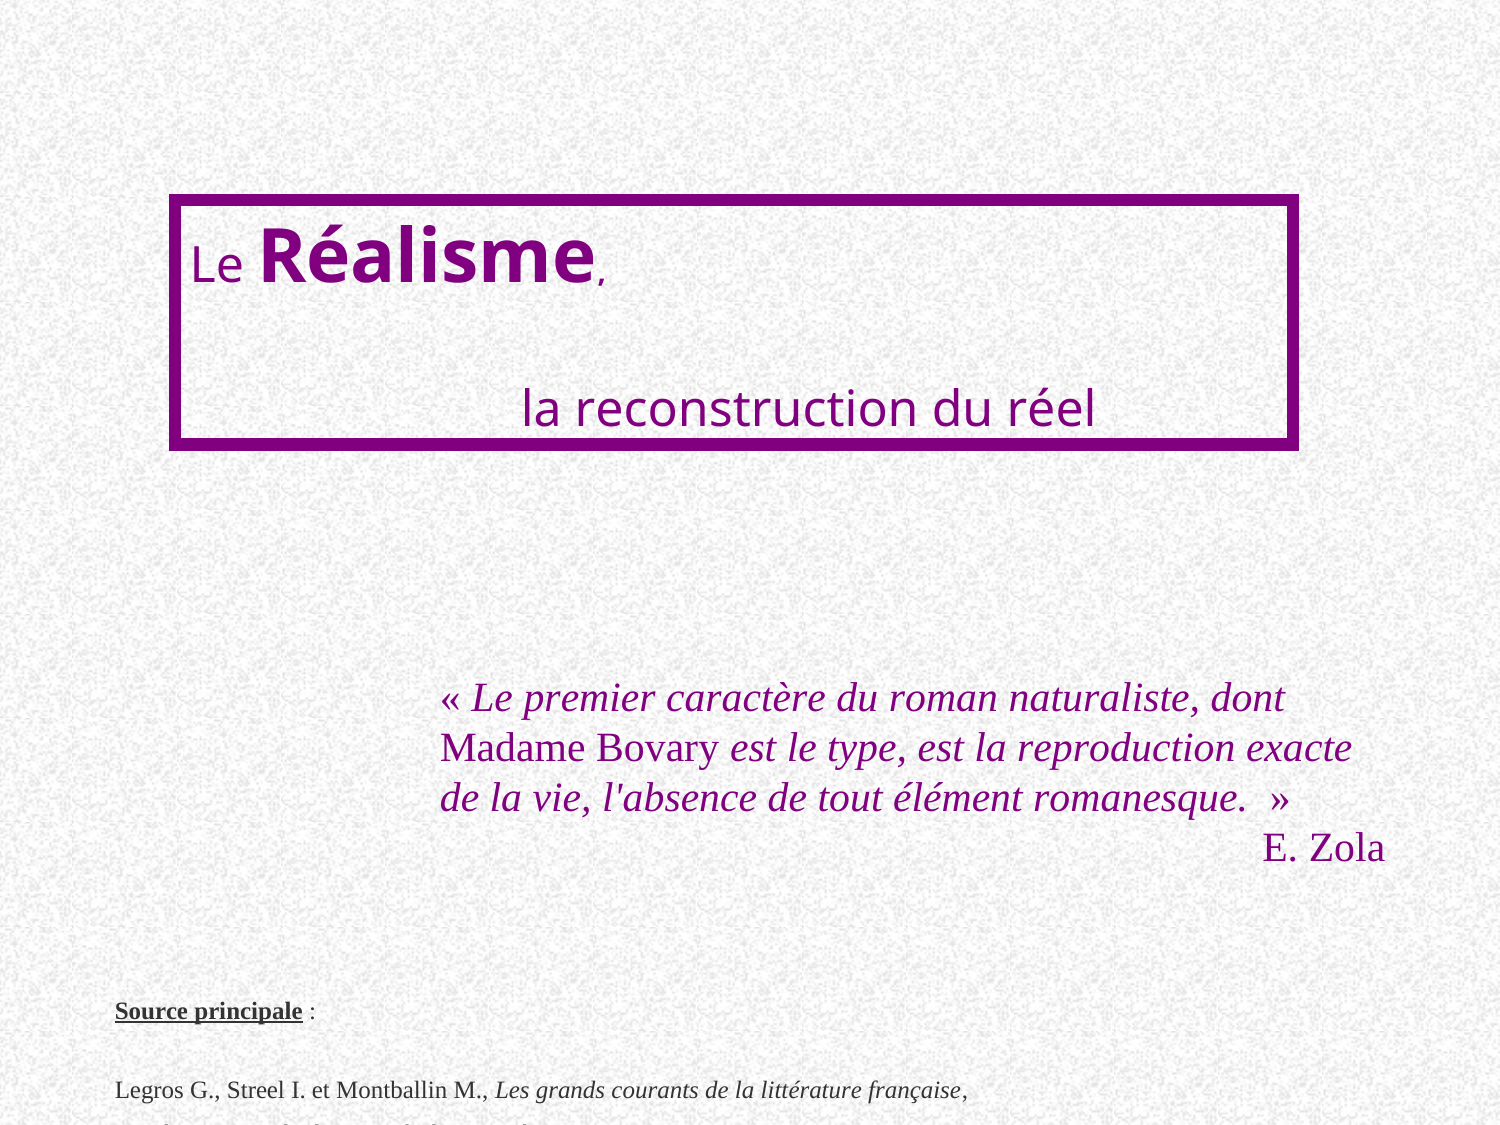

Le Réalisme,
	la reconstruction du réel
« Le premier caractère du roman naturaliste, dont Madame Bovary est le type, est la reproduction exacte de la vie, l'absence de tout élément romanesque.  »
E. Zola
Source principale :
Legros G., Streel I. et Montballin M., Les grands courants de la littérature française,
Actualquarto, SA Ed. Altiora Averbode, 2003. isbn : 90-317-1970-6